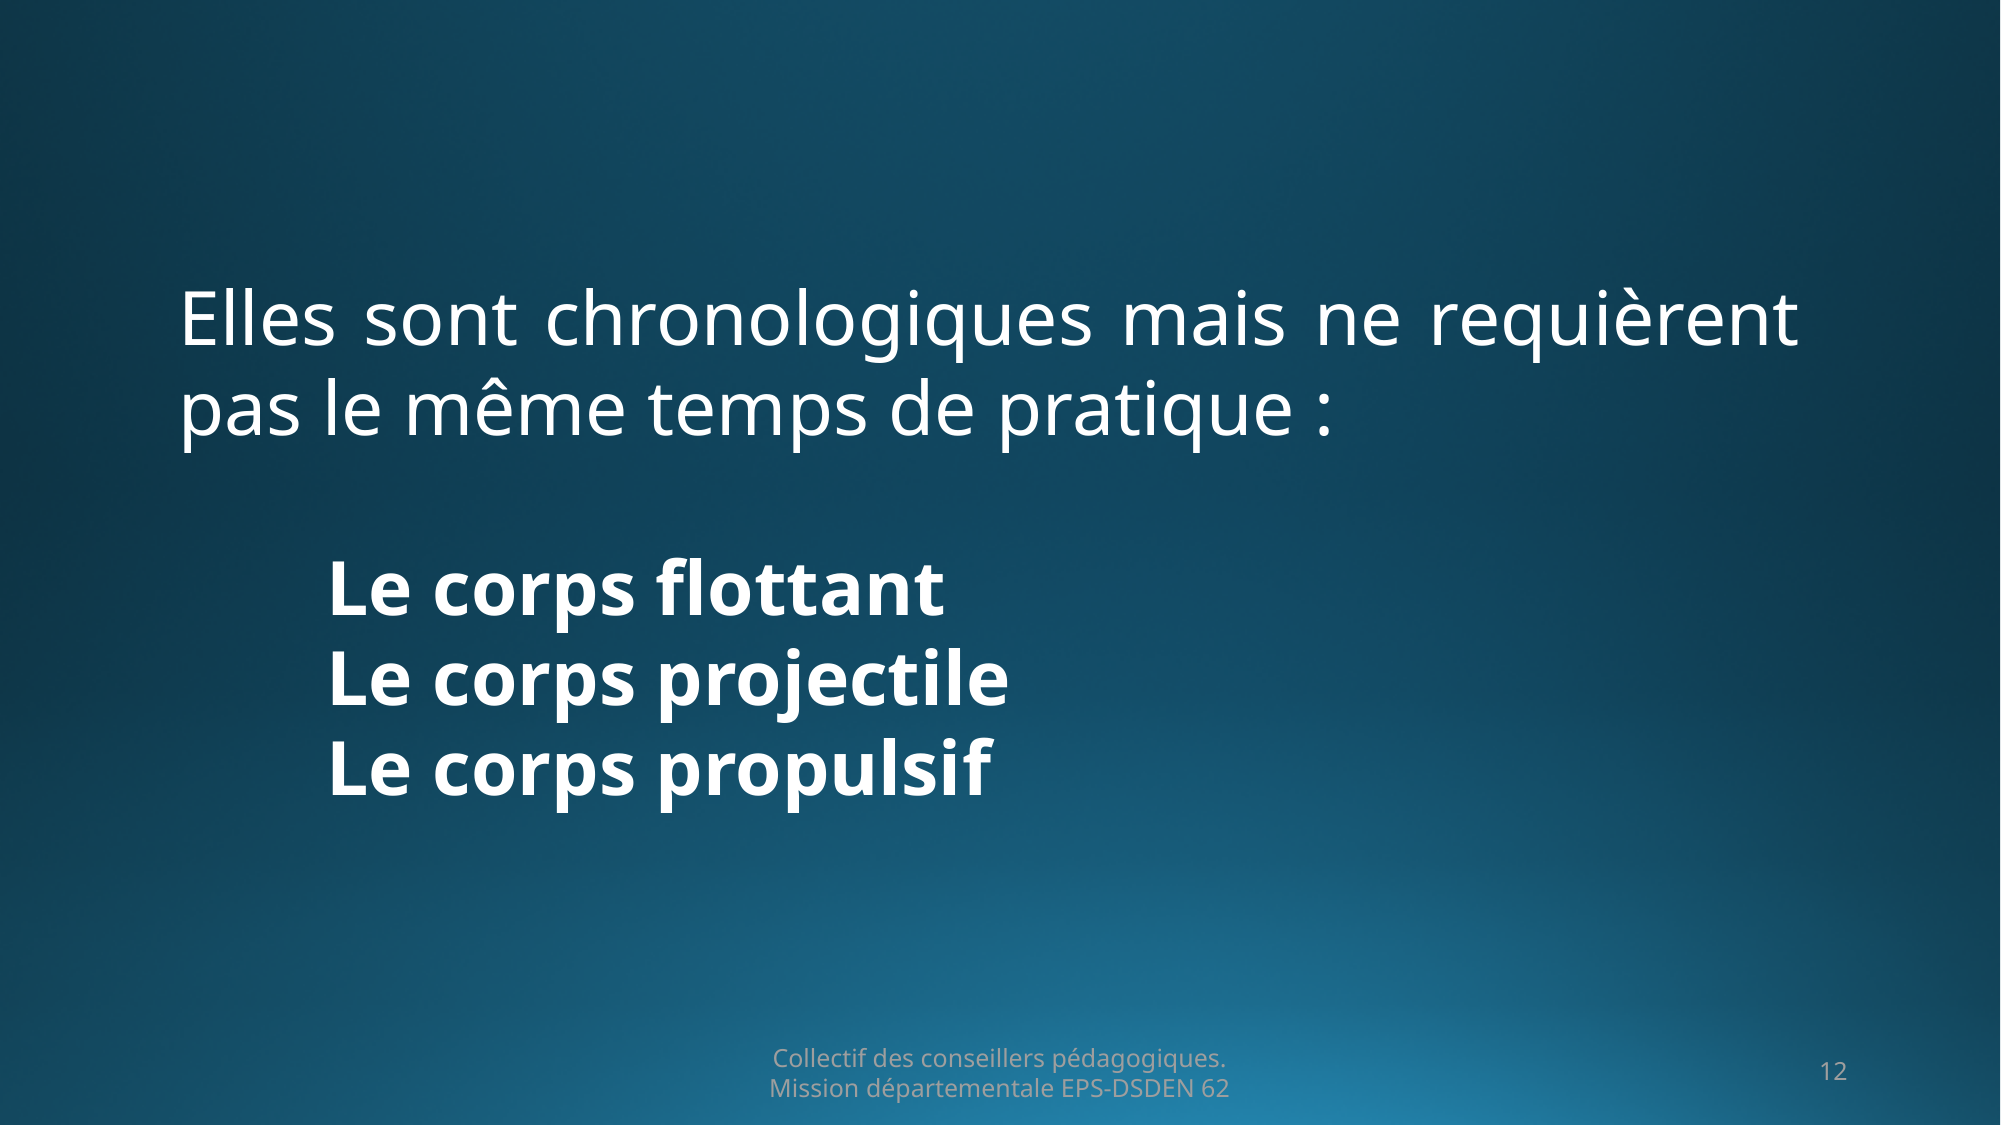

Elles sont chronologiques mais ne requièrent pas le même temps de pratique :
		Le corps flottant
		Le corps projectile
		Le corps propulsif
Collectif des conseillers pédagogiques.
Mission départementale EPS-DSDEN 62